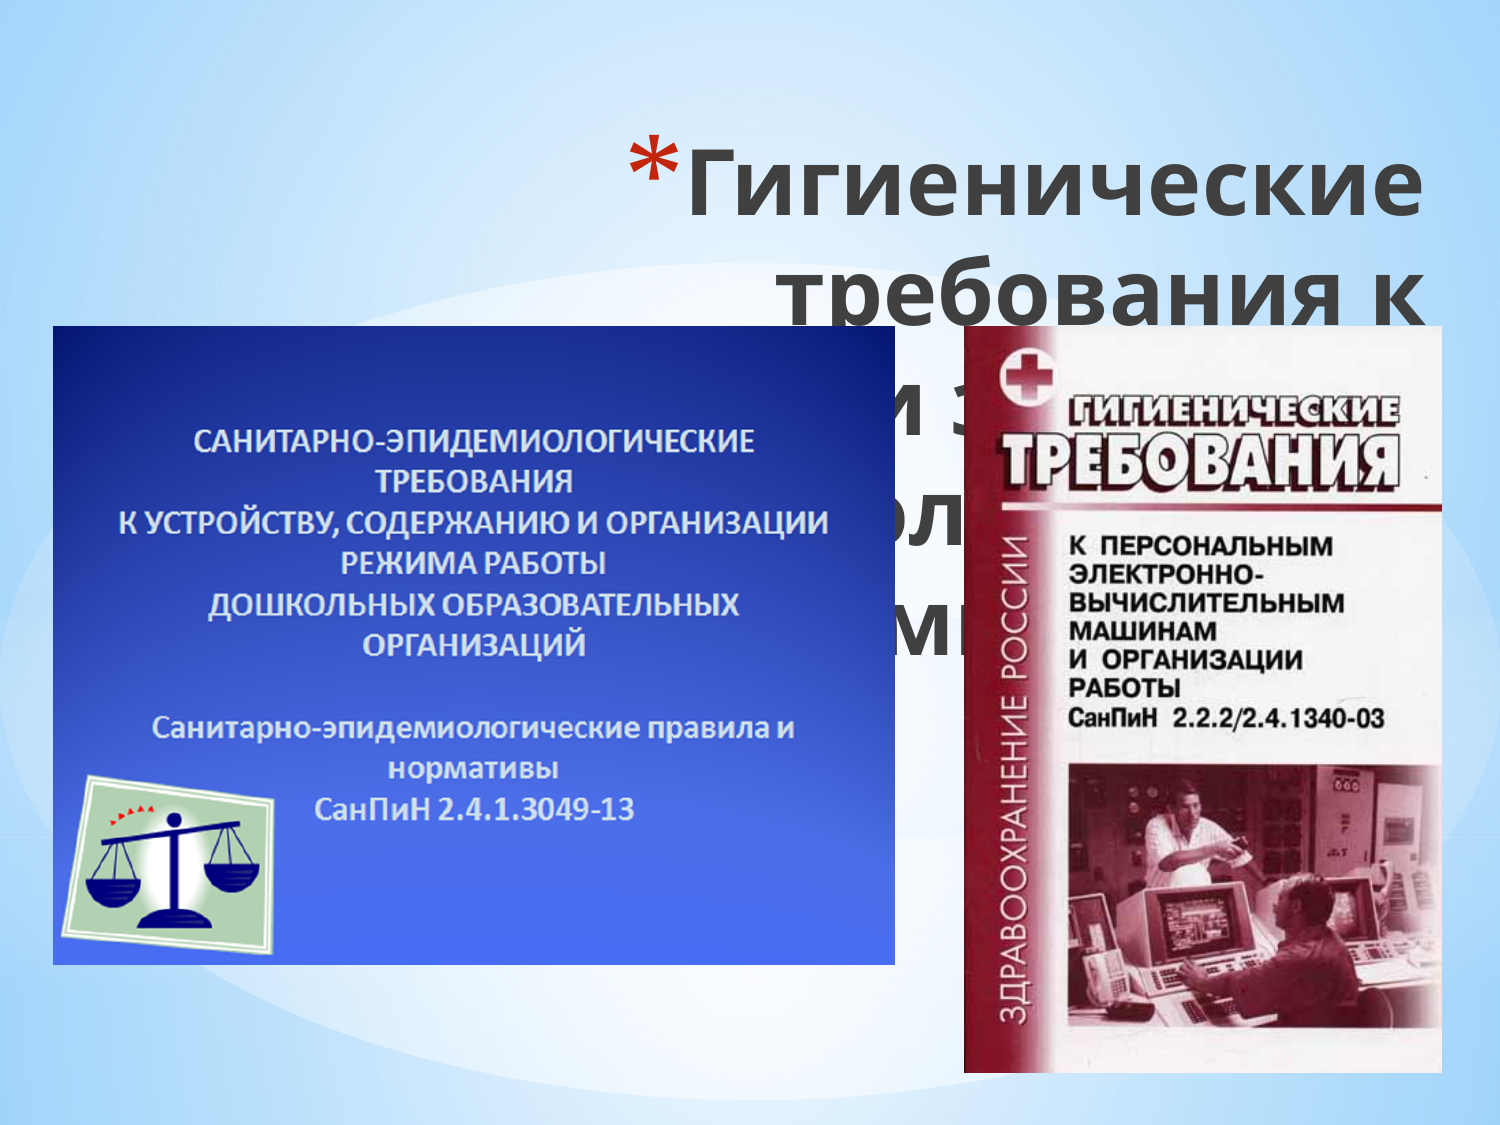

# Гигиенические требования к организации занятий с использование компьютеров